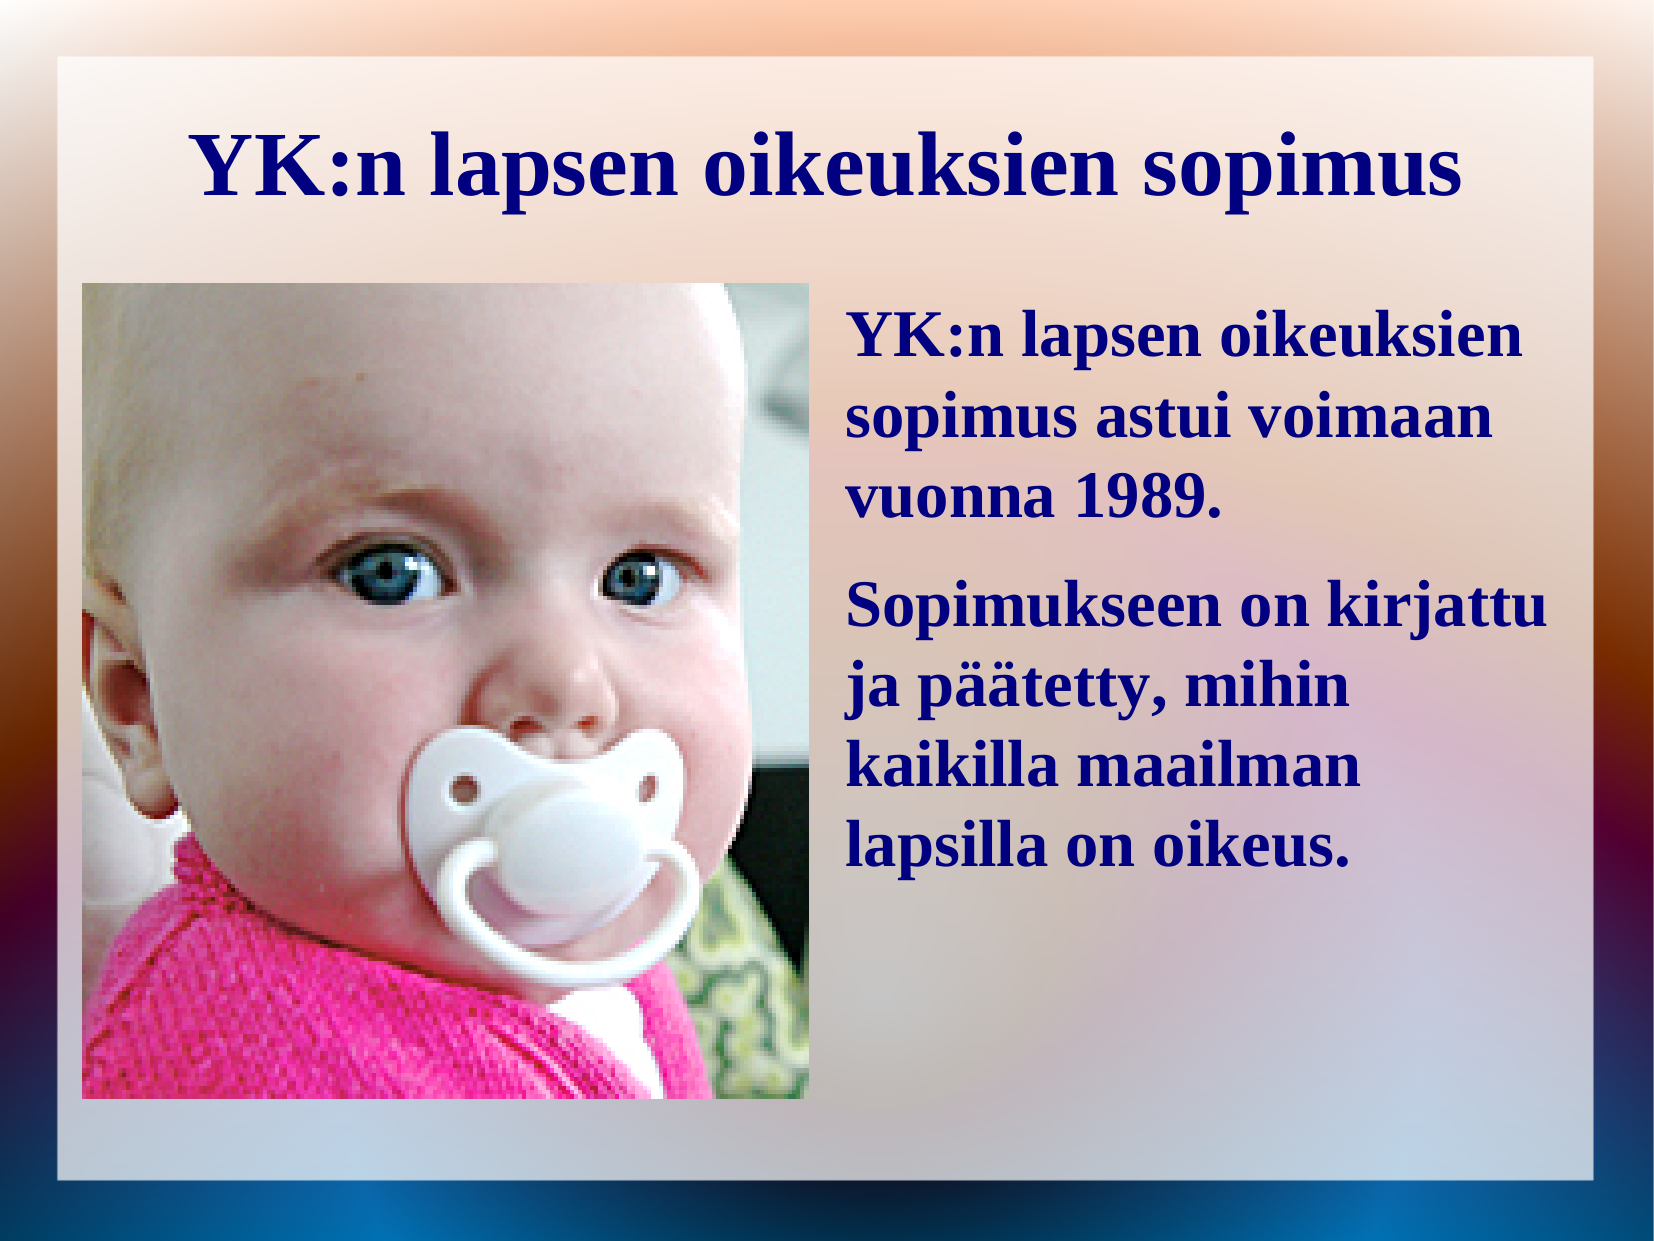

# YK:n lapsen oikeuksien sopimus
YK:n lapsen oikeuksien sopimus astui voimaan vuonna 1989.
Sopimukseen on kirjattu ja päätetty, mihin kaikilla maailman lapsilla on oikeus.